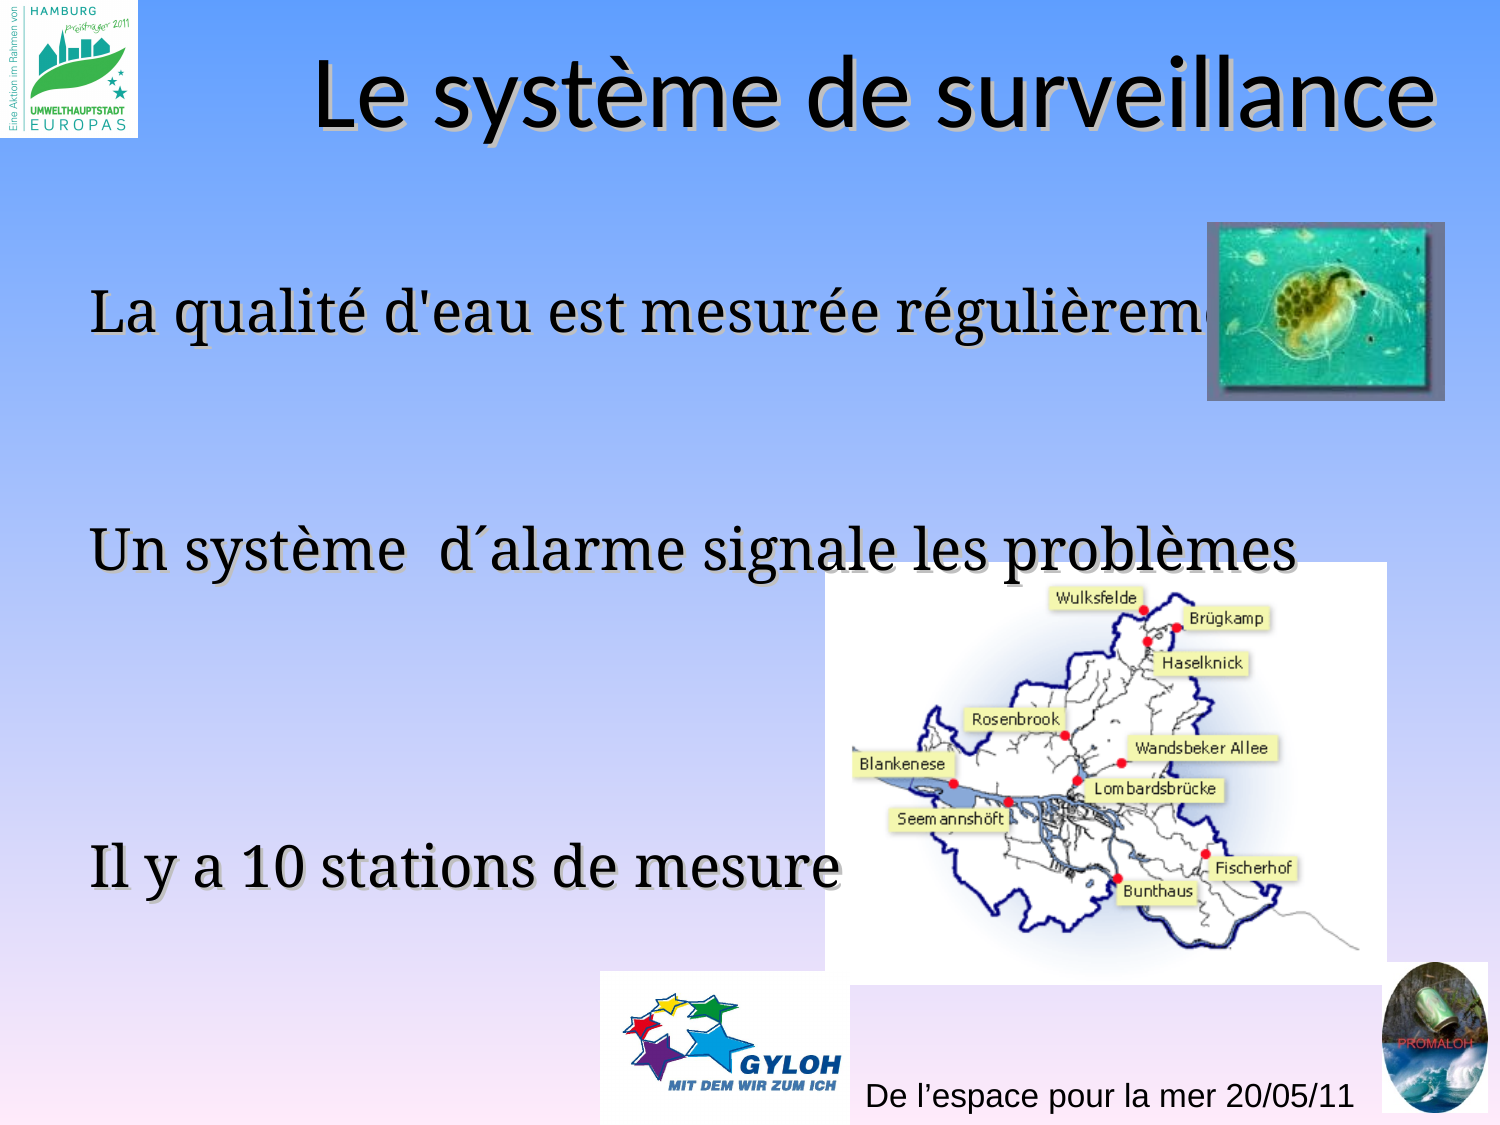

# Le système de surveillance
La qualité d'eau est mesurée régulièrement.
Un système d´alarme signale les problèmes
Il y a 10 stations de mesure
De l’espace pour la mer 20/05/11